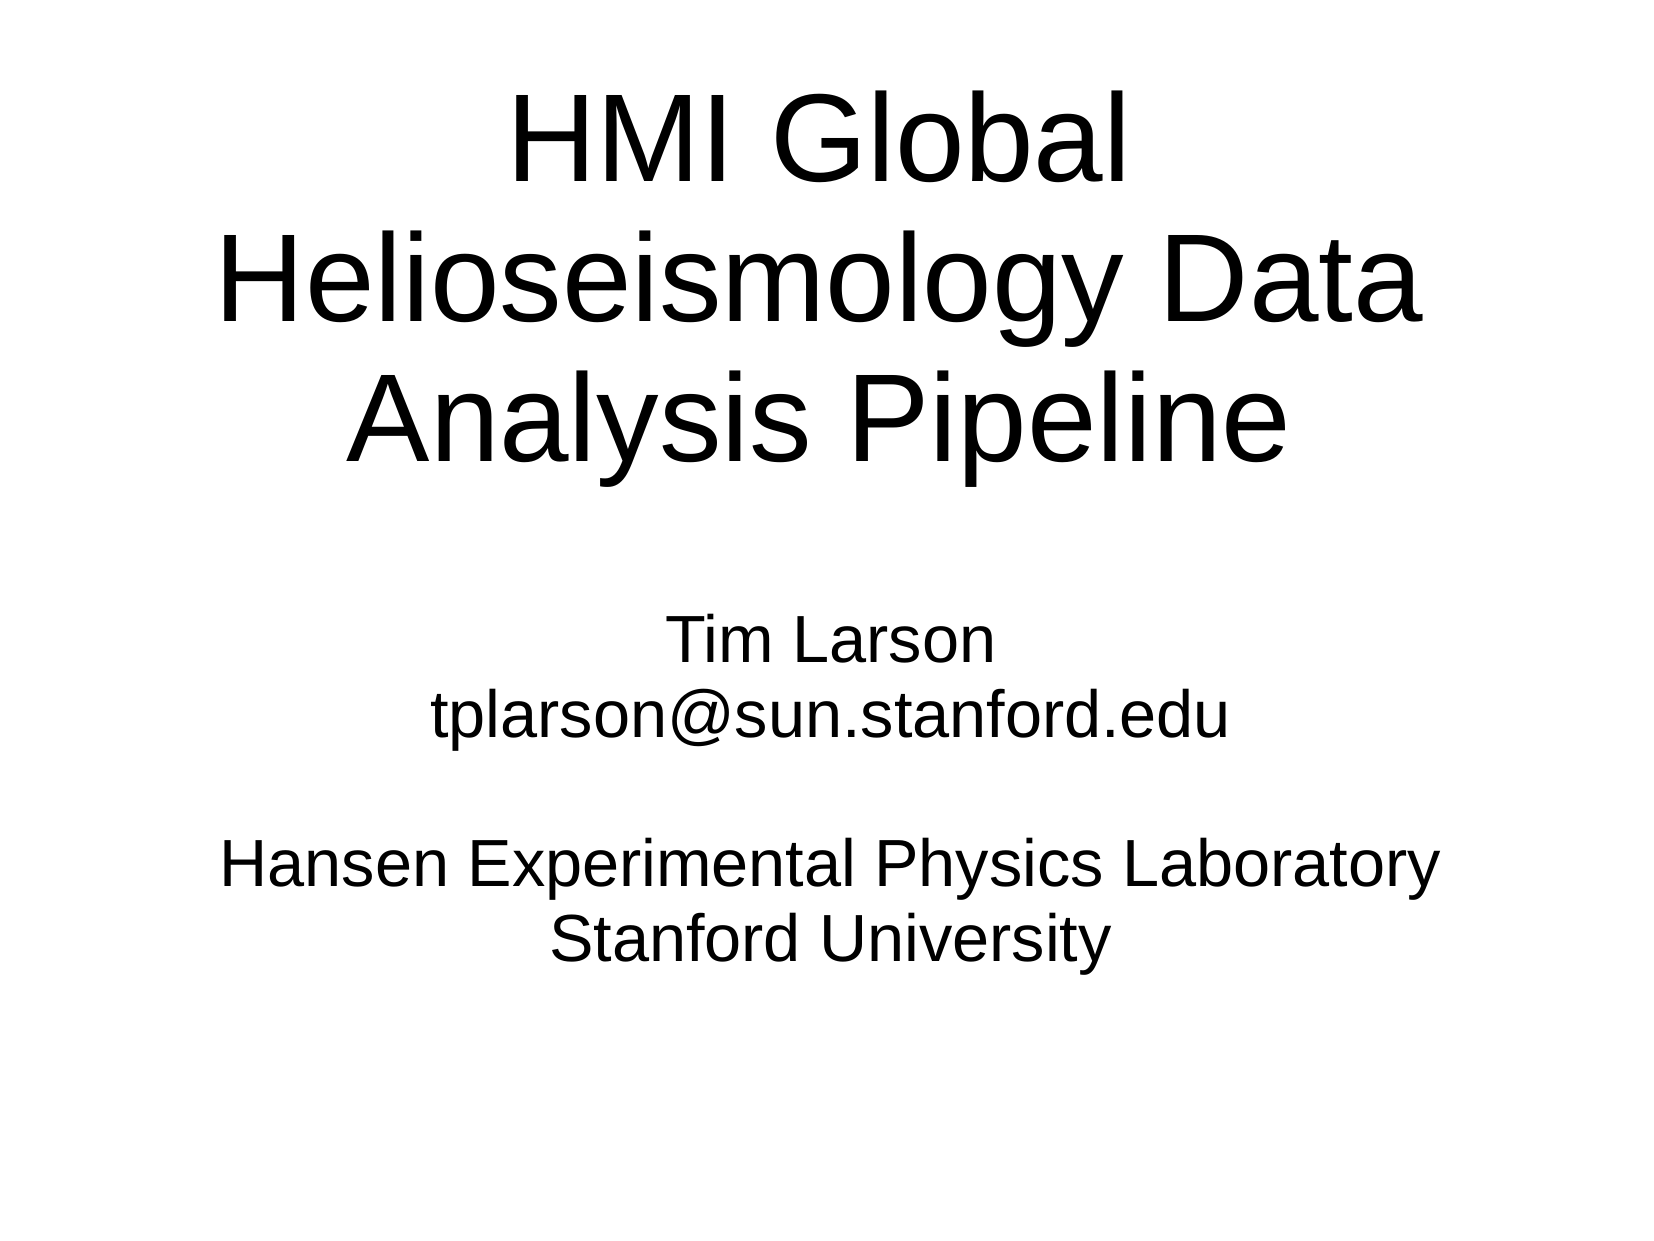

# HMI Global Helioseismology Data Analysis Pipeline
Tim Larson
tplarson@sun.stanford.edu
Hansen Experimental Physics Laboratory
Stanford University